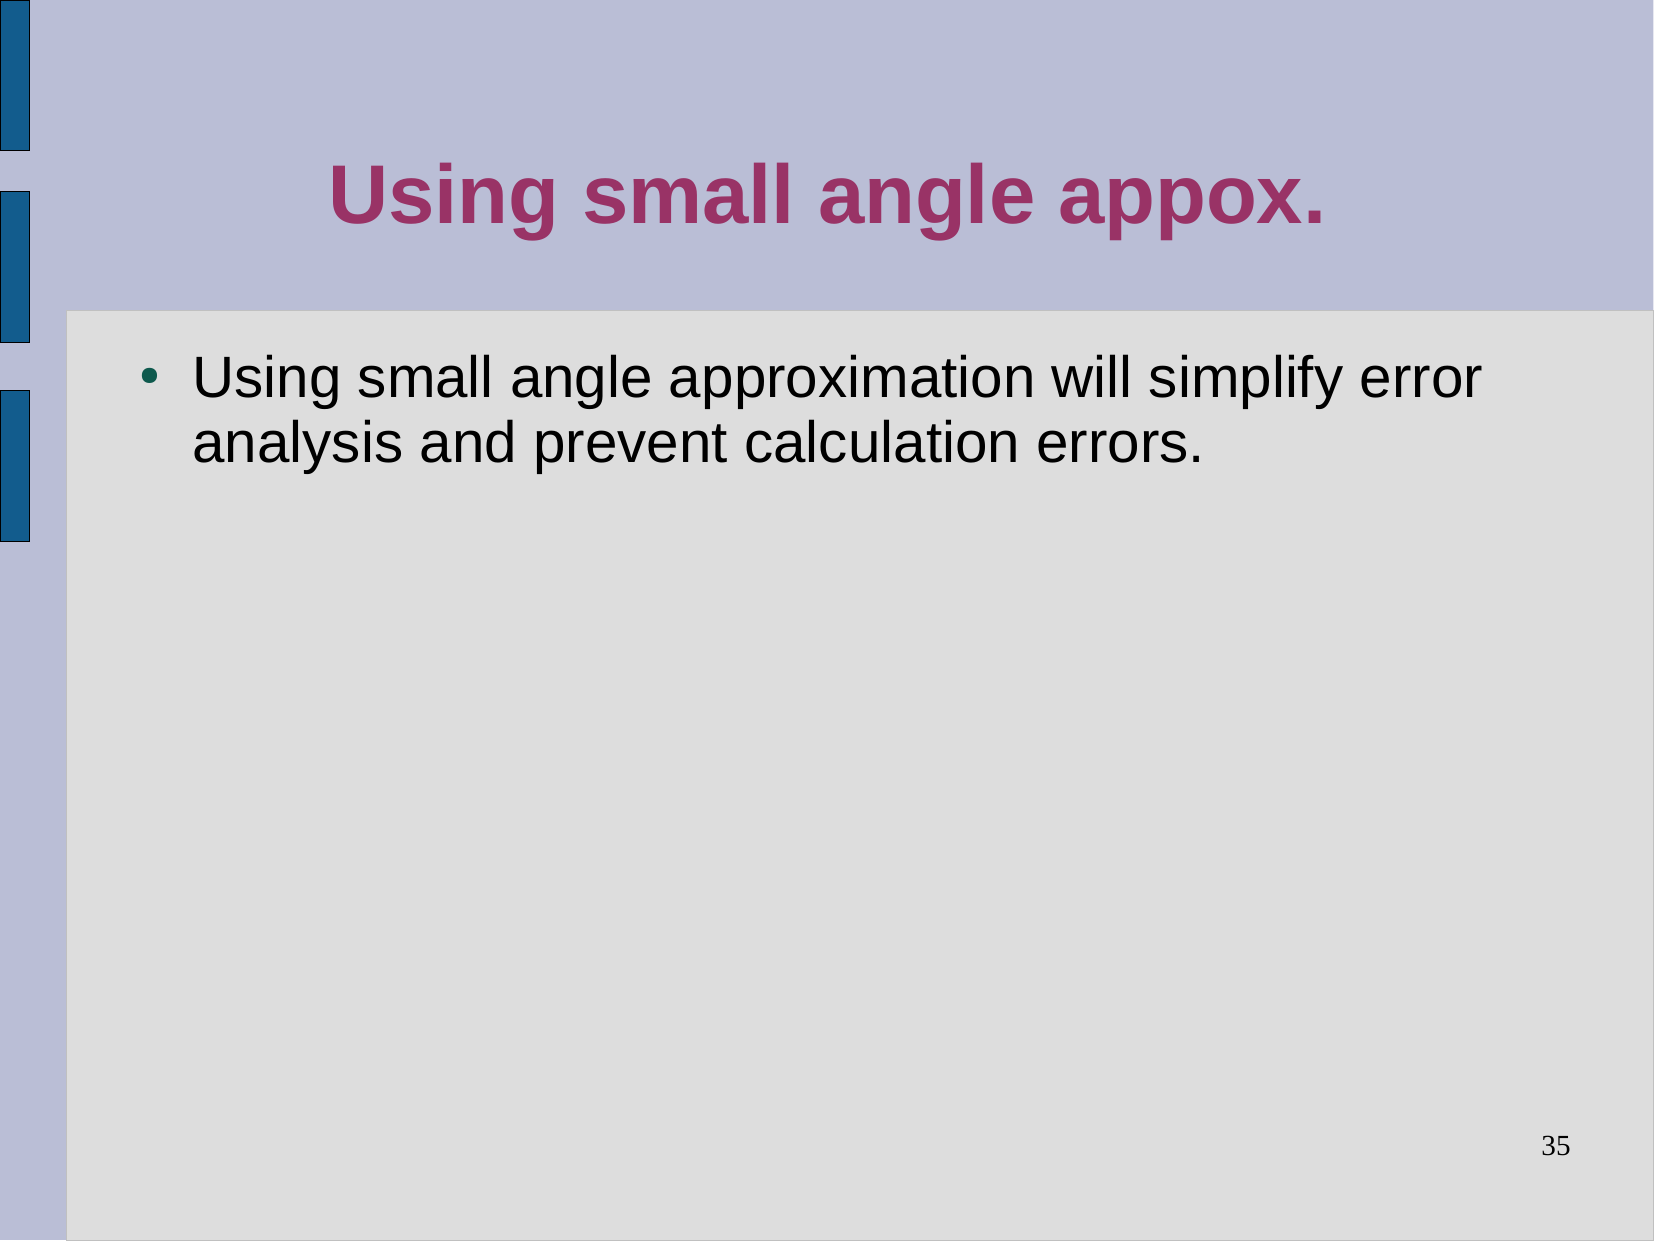

# Using small angle appox.
Using small angle approximation will simplify error analysis and prevent calculation errors.
35